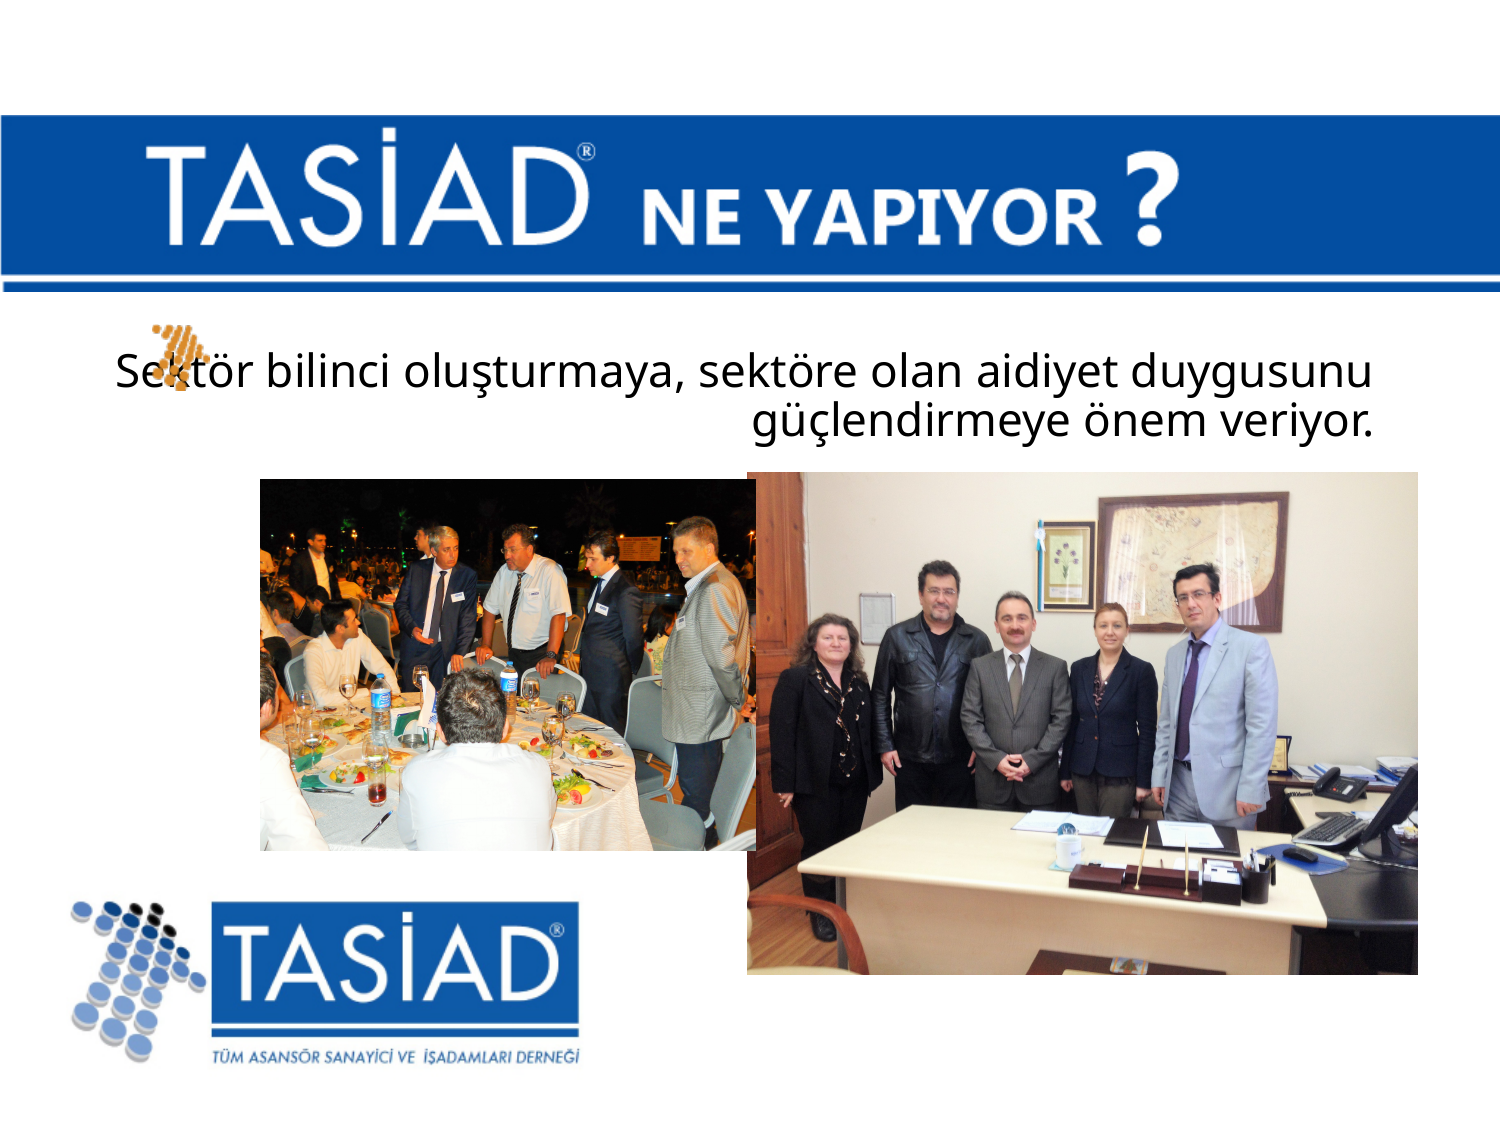

Sektör bilinci oluşturmaya, sektöre olan aidiyet duygusunu güçlendirmeye önem veriyor.